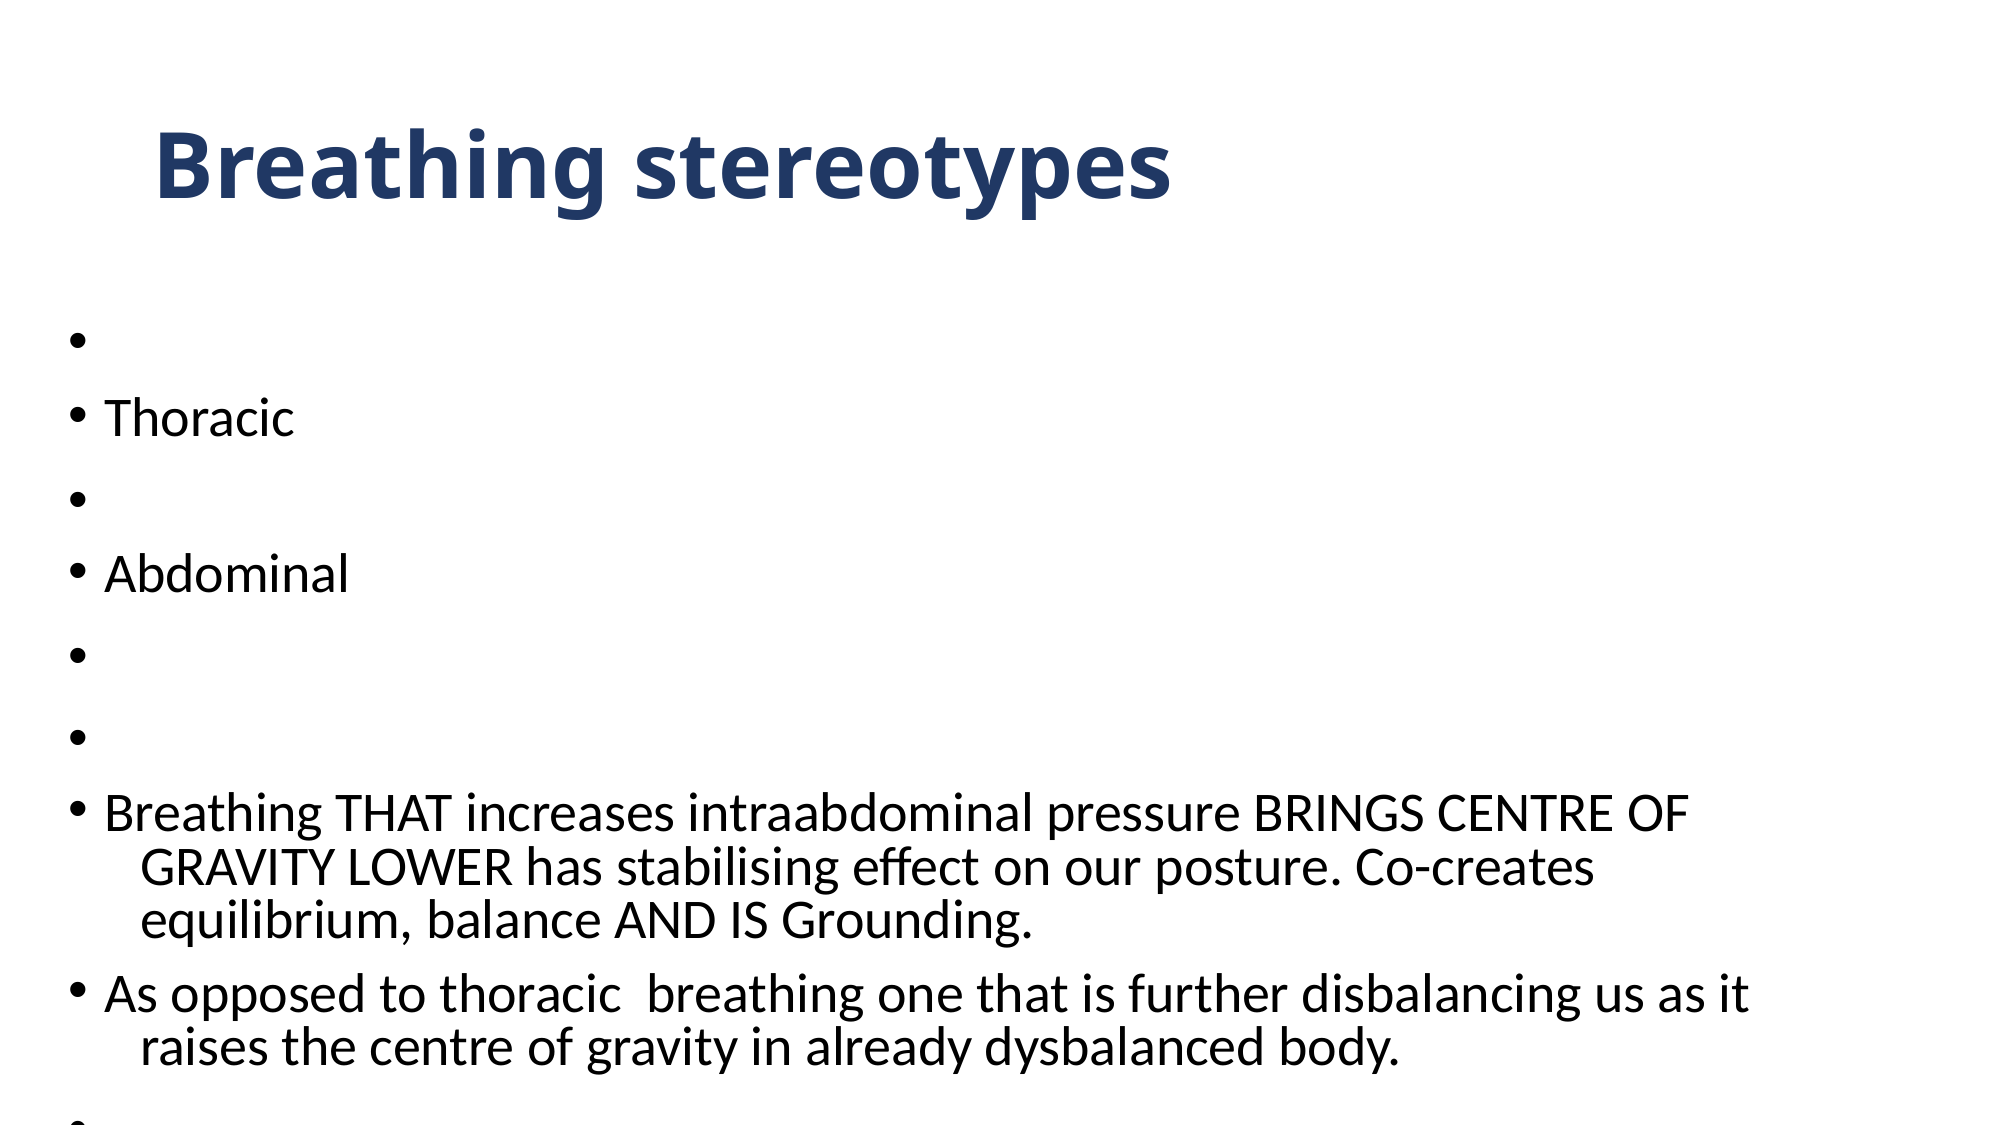

# Breathing stereotypes
Thoracic
Abdominal
Breathing THAT increases intraabdominal pressure BRINGS CENTRE OF GRAVITY LOWER has stabilising effect on our posture. Co-creates equilibrium, balance AND IS Grounding.
As opposed to thoracic breathing one that is further disbalancing us as it raises the centre of gravity in already dysbalanced body.